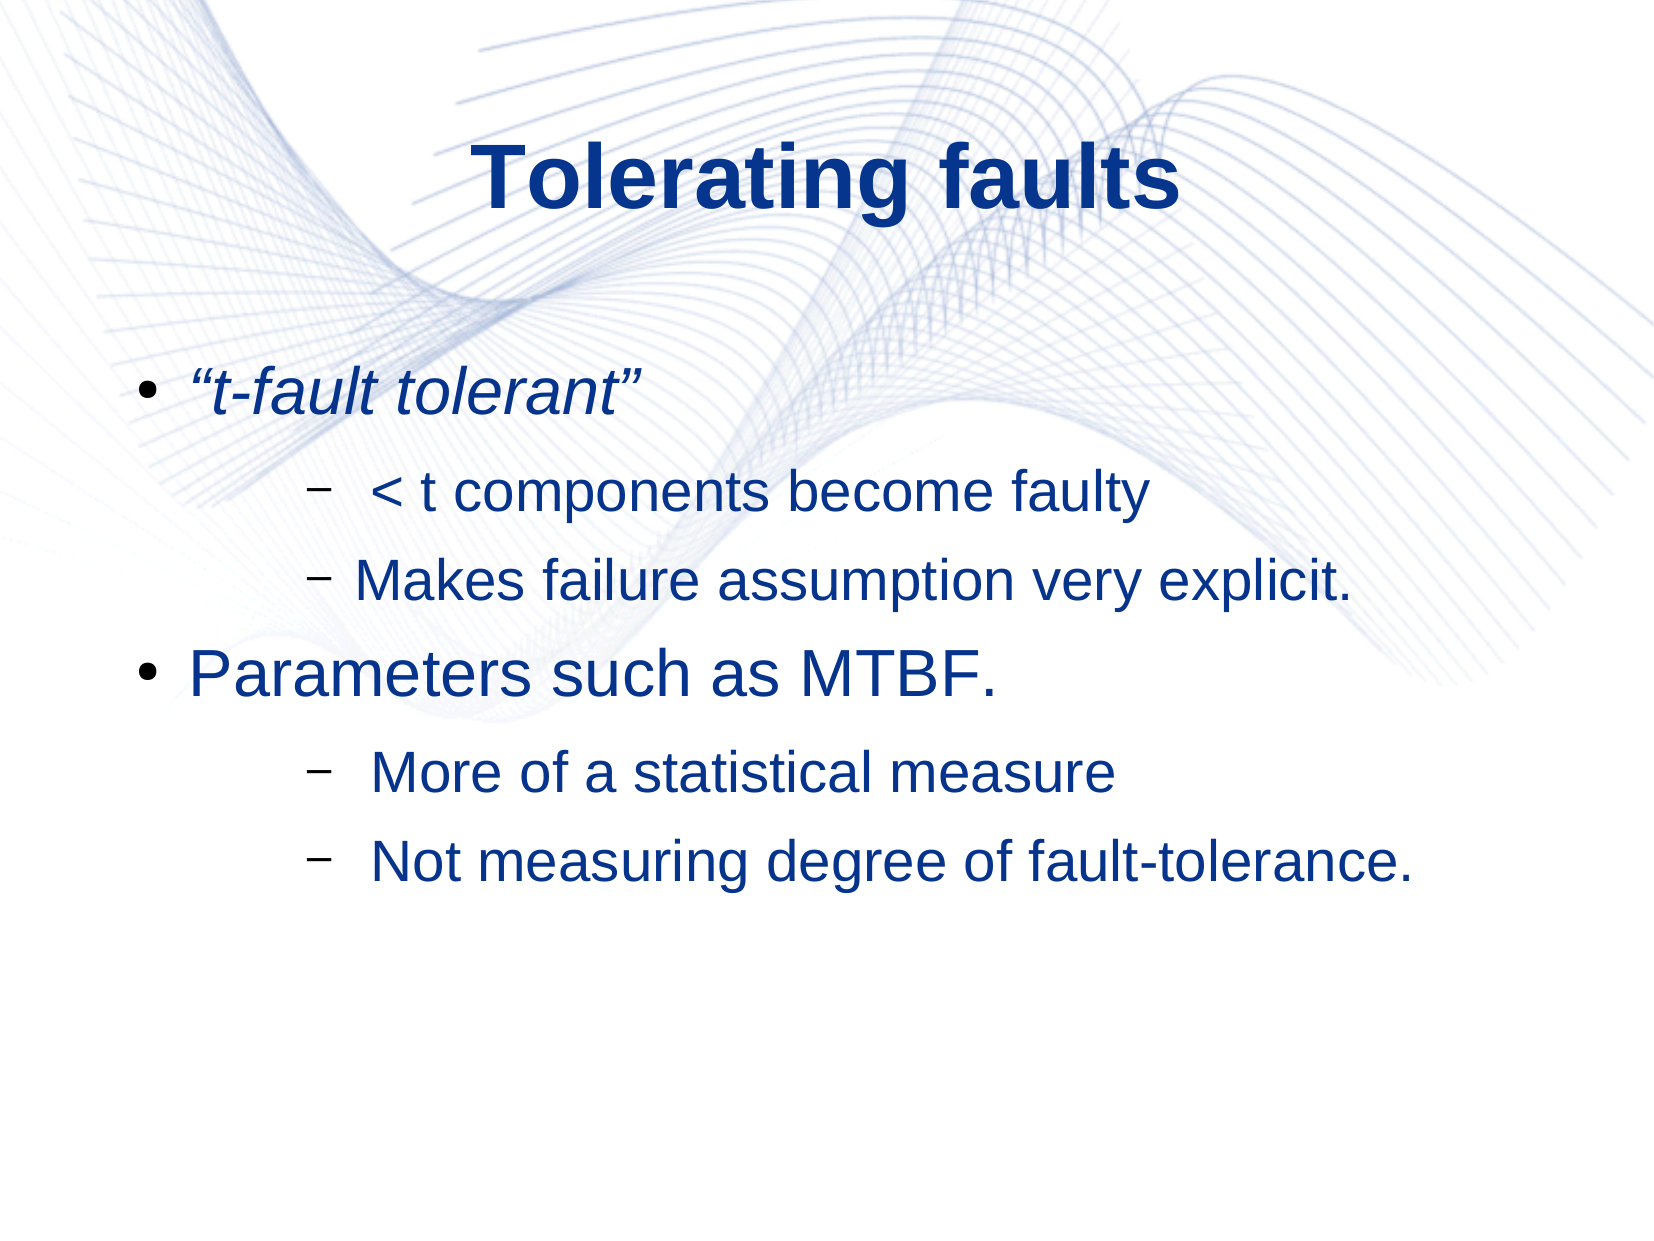

# Tolerating faults
“t-fault tolerant”
 < t components become faulty
Makes failure assumption very explicit.
Parameters such as MTBF.
 More of a statistical measure
 Not measuring degree of fault-tolerance.